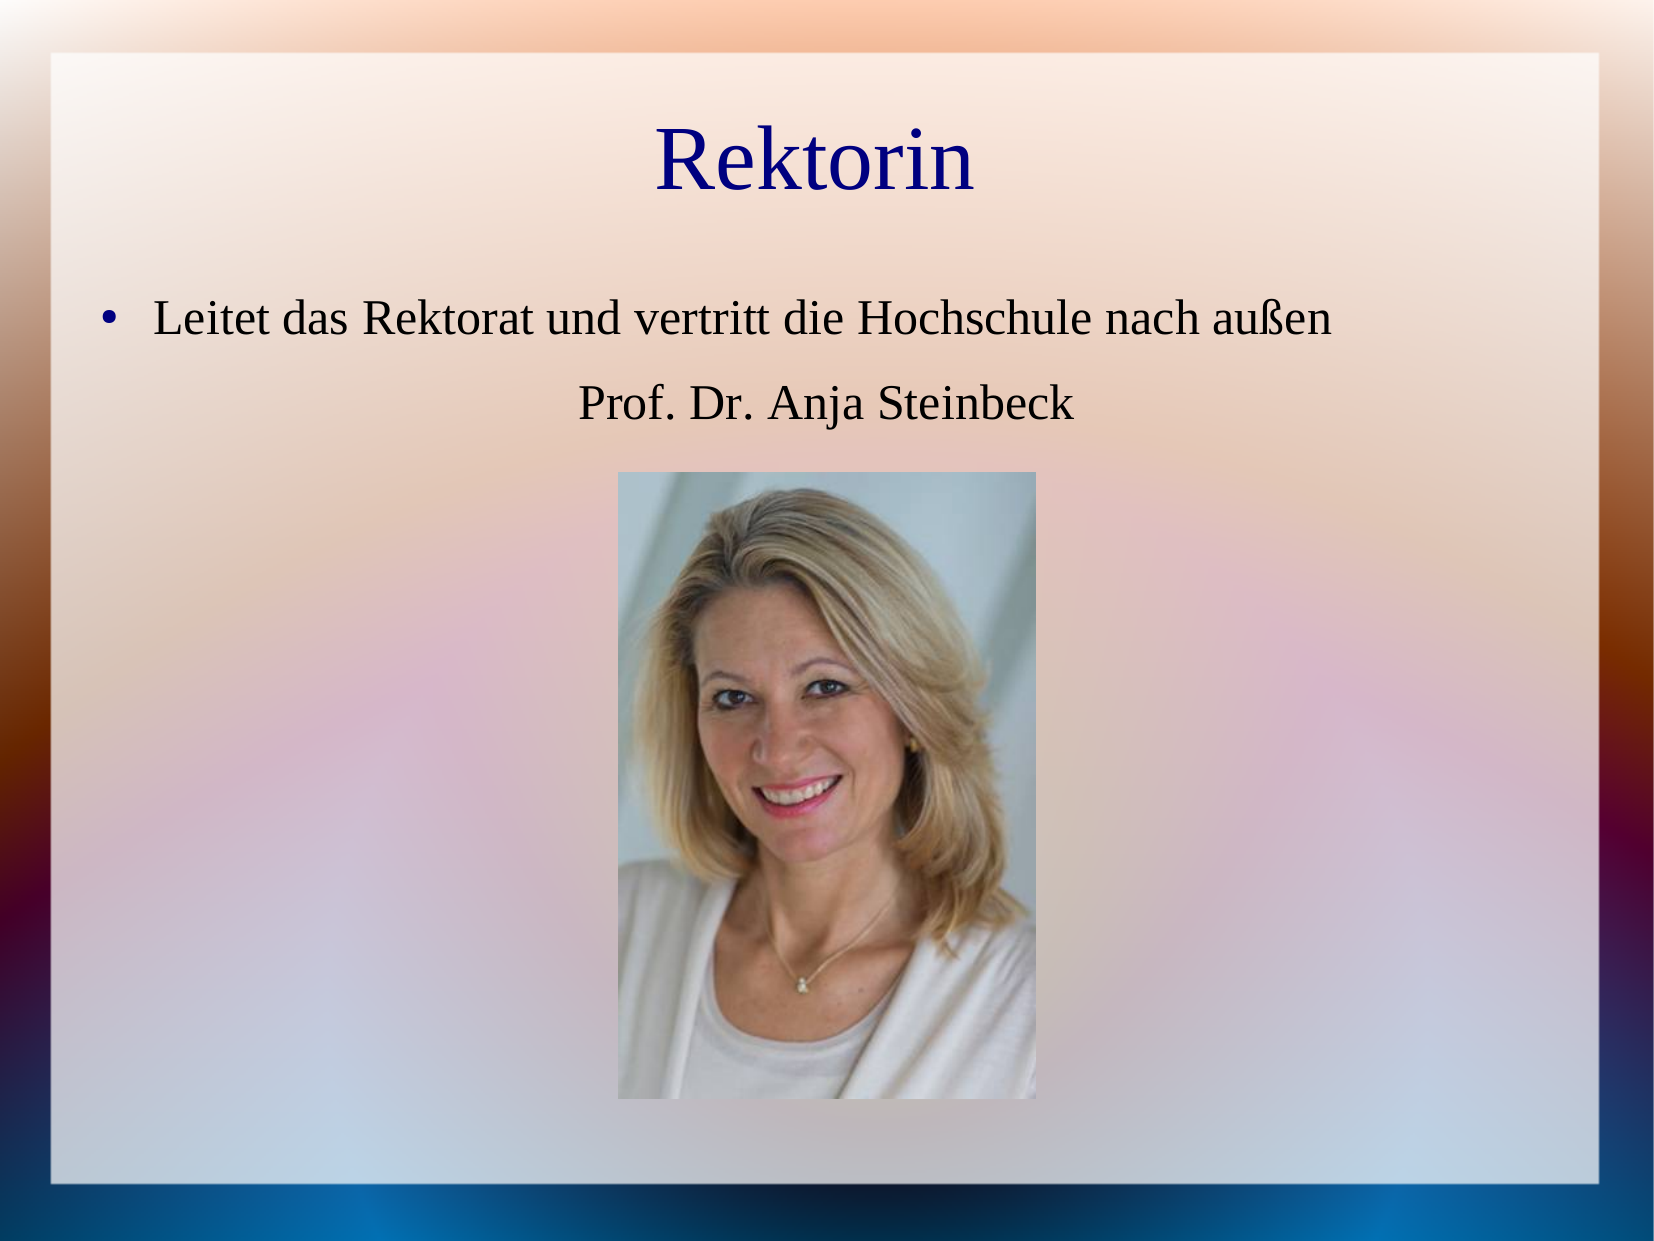

# Rektorin
Leitet das Rektorat und vertritt die Hochschule nach außen
Prof. Dr. Anja Steinbeck